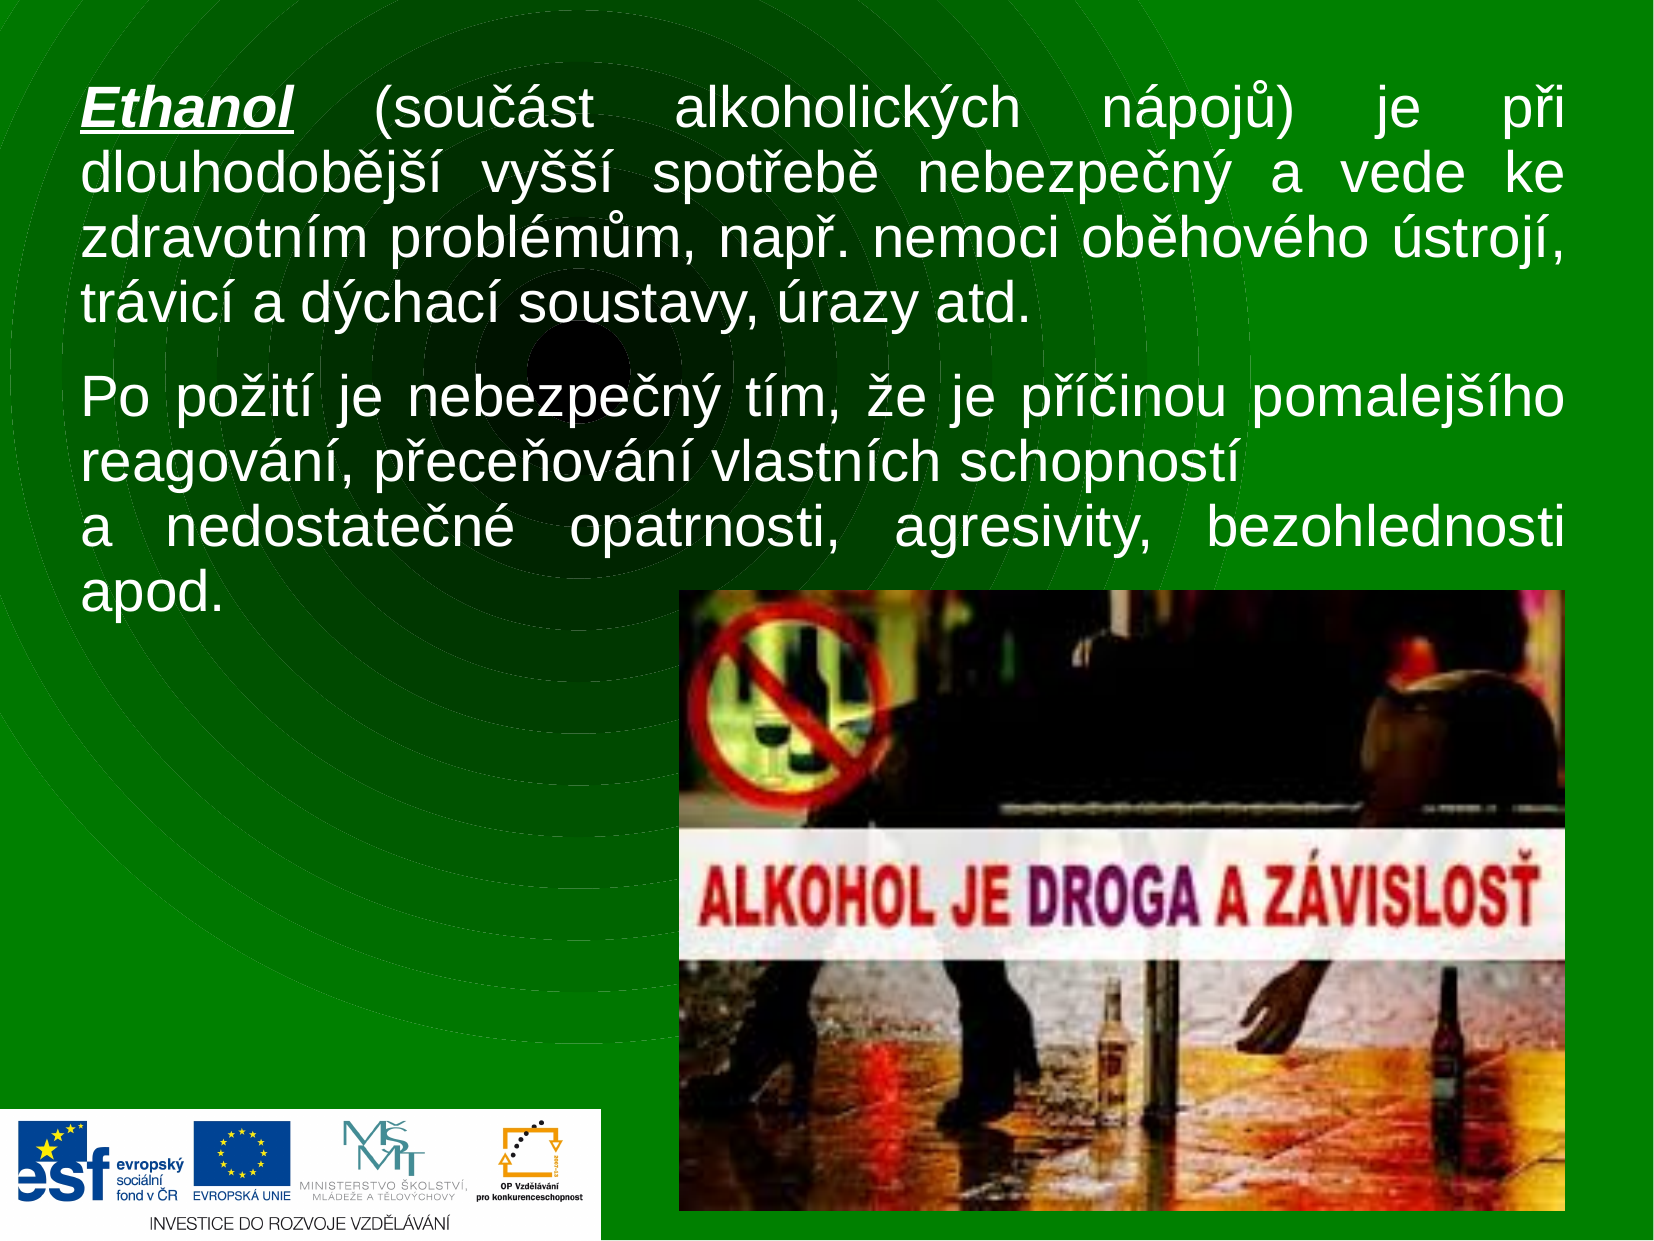

# Ethanol (součást alkoholických nápojů) je při dlouhodobější vyšší spotřebě nebezpečný a vede ke zdravotním problémům, např. nemoci oběhového ústrojí, trávicí a dýchací soustavy, úrazy atd.
Po požití je nebezpečný tím, že je příčinou pomalejšího reagování, přeceňování vlastních schopností a nedostatečné opatrnosti, agresivity, bezohlednosti apod.